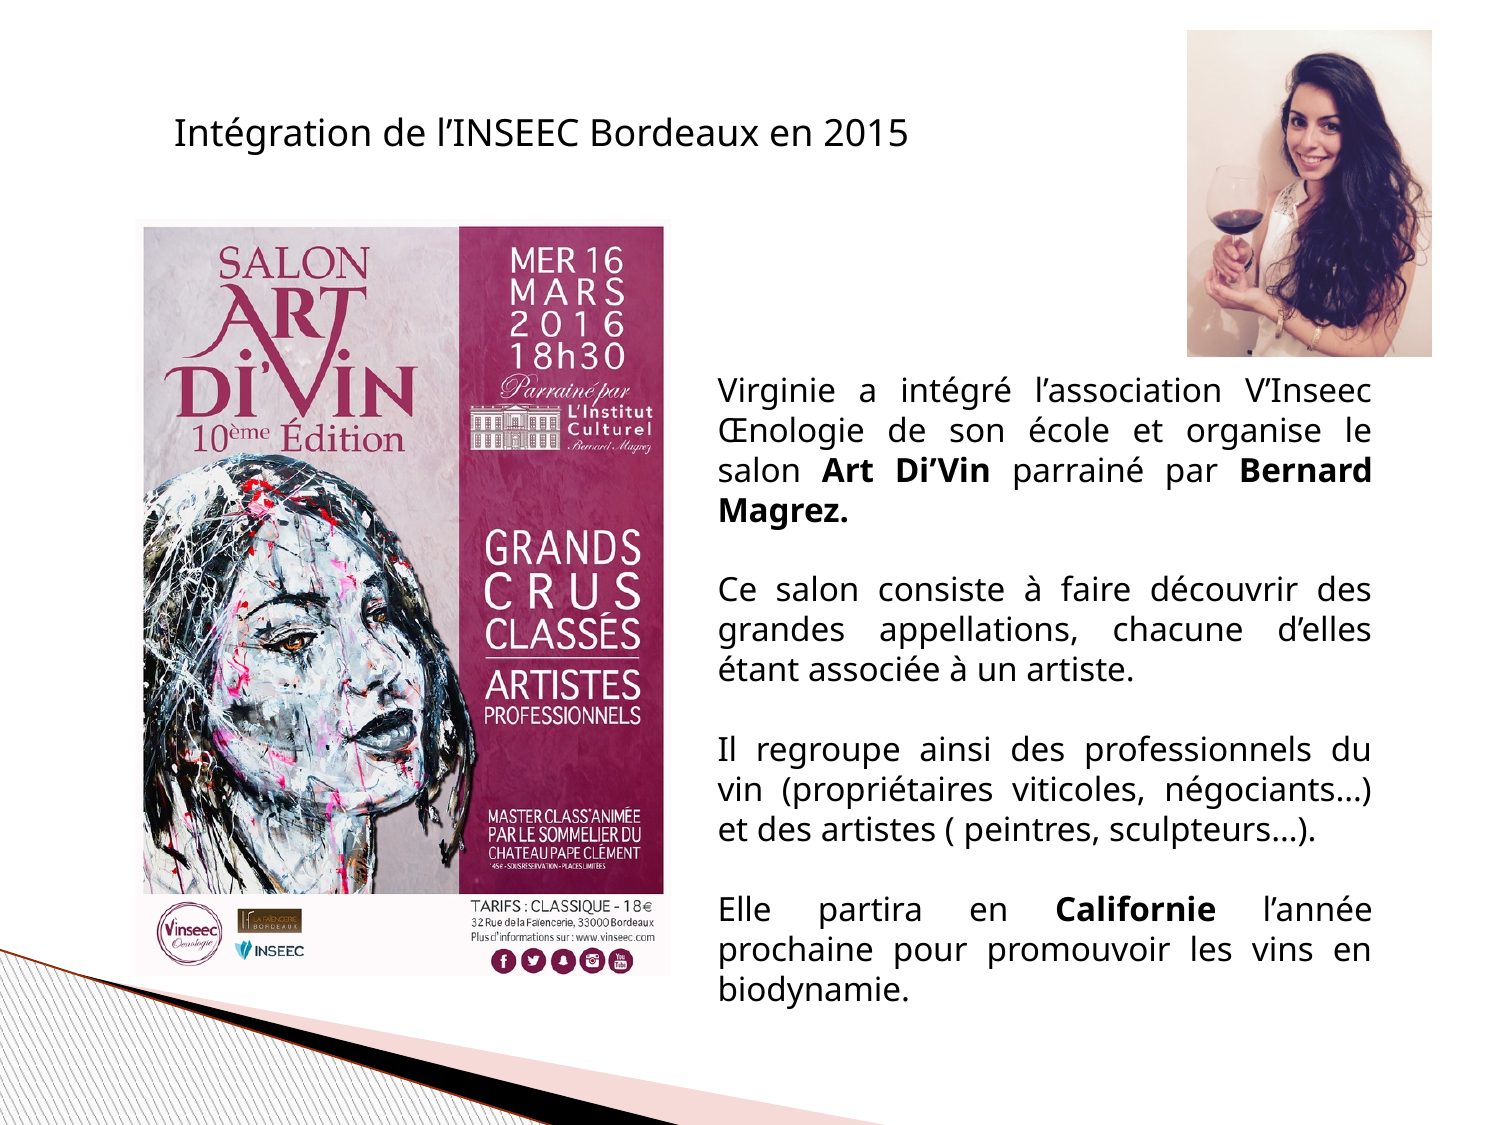

Intégration de l’INSEEC Bordeaux en 2015
Virginie a intégré l’association V’Inseec Œnologie de son école et organise le salon Art Di’Vin parrainé par Bernard Magrez.
Ce salon consiste à faire découvrir des grandes appellations, chacune d’elles étant associée à un artiste.
Il regroupe ainsi des professionnels du vin (propriétaires viticoles, négociants…) et des artistes ( peintres, sculpteurs…).
Elle partira en Californie l’année prochaine pour promouvoir les vins en biodynamie.